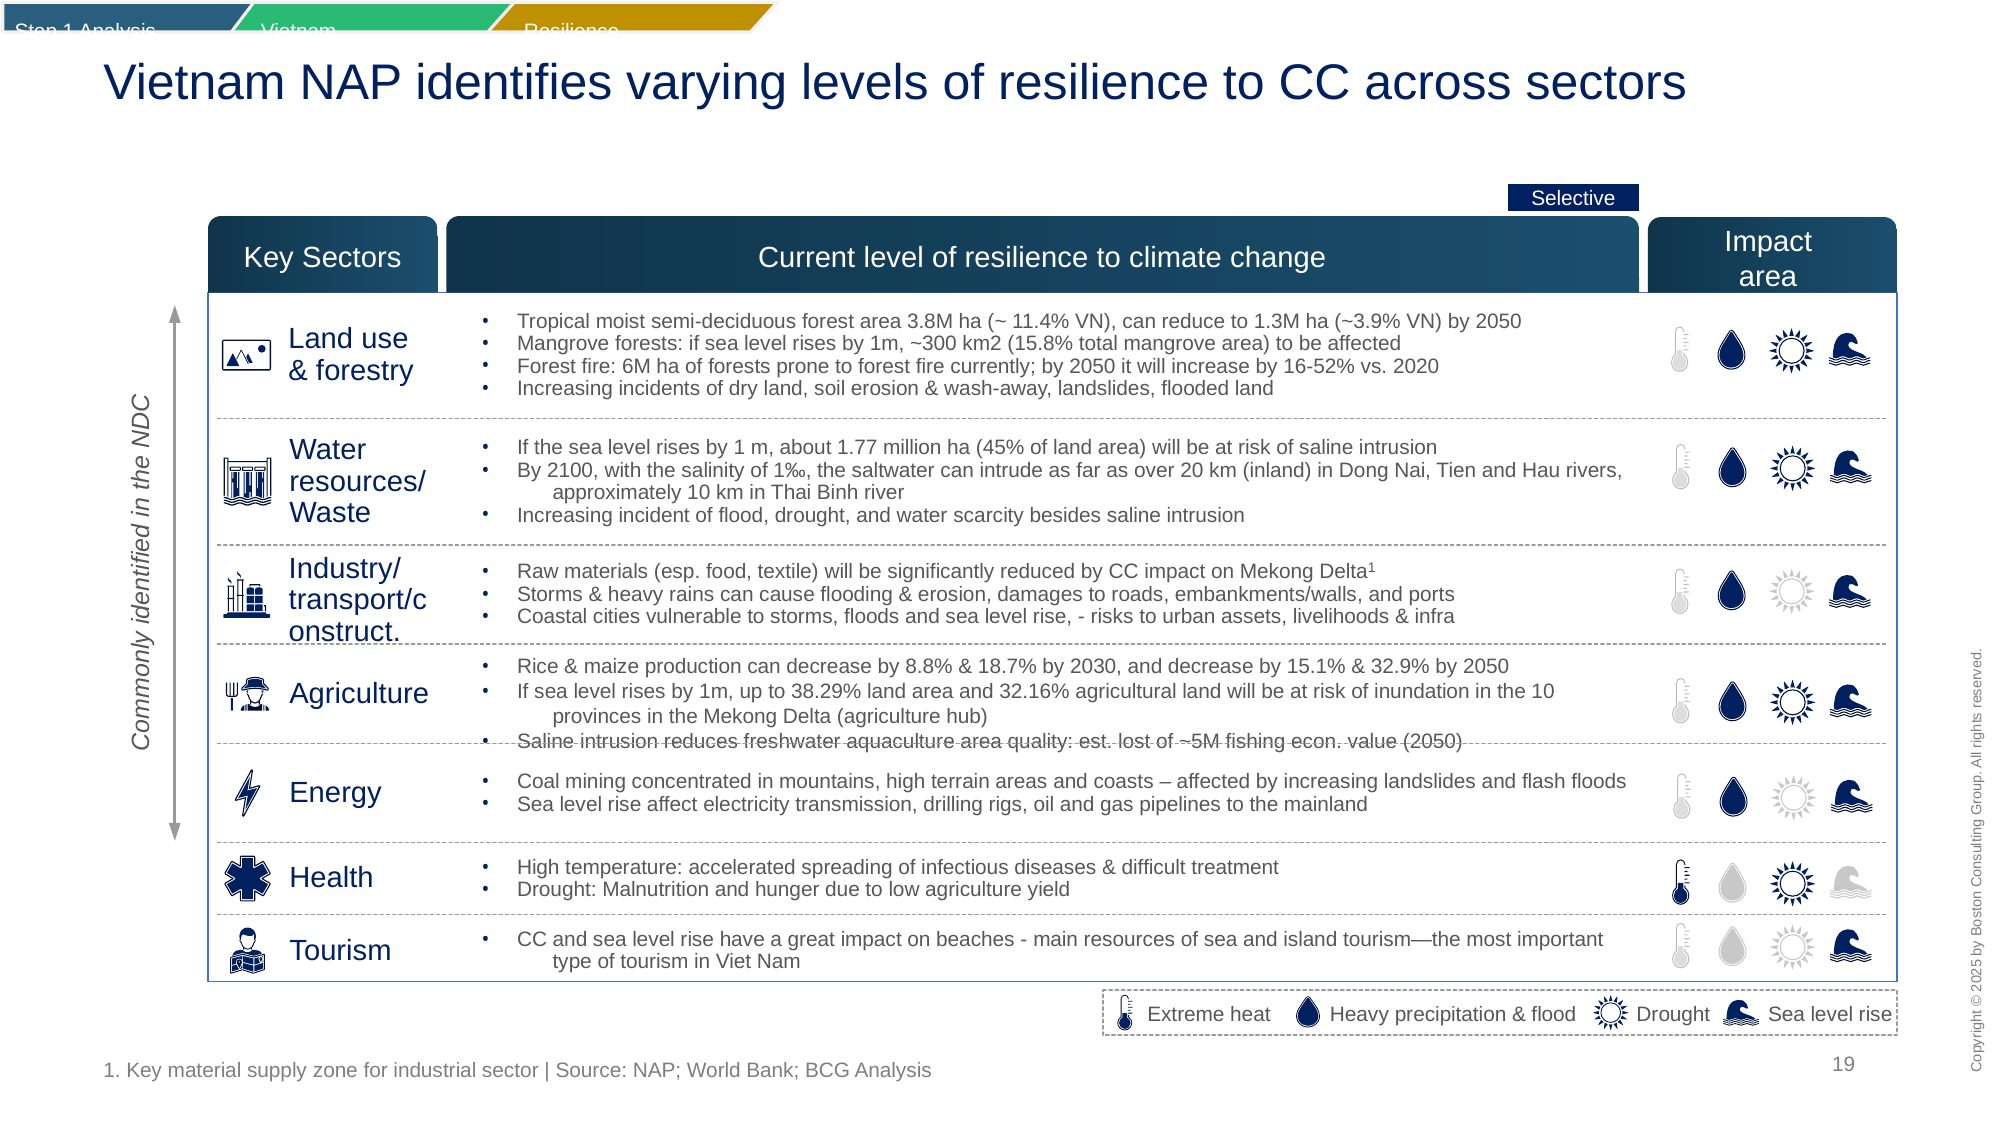

Step 1 Analysis
Vietnam
Resilience
# Vietnam NAP identifies varying levels of resilience to CC across sectors
Selective
Key Sectors
Current level of resilience to climate change
Impact
area
Commonly identified in the NDC
Land use & forestry
Tropical moist semi-deciduous forest area 3.8M ha (~ 11.4% VN), can reduce to 1.3M ha (~3.9% VN) by 2050
Mangrove forests: if sea level rises by 1m, ~300 km2 (15.8% total mangrove area) to be affected
Forest fire: 6M ha of forests prone to forest fire currently; by 2050 it will increase by 16-52% vs. 2020
Increasing incidents of dry land, soil erosion & wash-away, landslides, flooded land
Water resources/Waste
If the sea level rises by 1 m, about 1.77 million ha (45% of land area) will be at risk of saline intrusion
By 2100, with the salinity of 1‰, the saltwater can intrude as far as over 20 km (inland) in Dong Nai, Tien and Hau rivers, approximately 10 km in Thai Binh river
Increasing incident of flood, drought, and water scarcity besides saline intrusion
Industry/ transport/construct.
Raw materials (esp. food, textile) will be significantly reduced by CC impact on Mekong Delta1
Storms & heavy rains can cause flooding & erosion, damages to roads, embankments/walls, and ports
Coastal cities vulnerable to storms, floods and sea level rise, - risks to urban assets, livelihoods & infra
Agriculture
Rice & maize production can decrease by 8.8% & 18.7% by 2030, and decrease by 15.1% & 32.9% by 2050
If sea level rises by 1m, up to 38.29% land area and 32.16% agricultural land will be at risk of inundation in the 10 provinces in the Mekong Delta (agriculture hub)
Saline intrusion reduces freshwater aquaculture area quality: est. lost of ~5M fishing econ. value (2050)
Energy
Coal mining concentrated in mountains, high terrain areas and coasts – affected by increasing landslides and flash floods
Sea level rise affect electricity transmission, drilling rigs, oil and gas pipelines to the mainland
Health
High temperature: accelerated spreading of infectious diseases & difficult treatment
Drought: Malnutrition and hunger due to low agriculture yield
Tourism
CC and sea level rise have a great impact on beaches - main resources of sea and island tourism—the most important type of tourism in Viet Nam
Extreme heat
Heavy precipitation & flood
Sea level rise
Drought
1. Key material supply zone for industrial sector | Source: NAP; World Bank; BCG Analysis